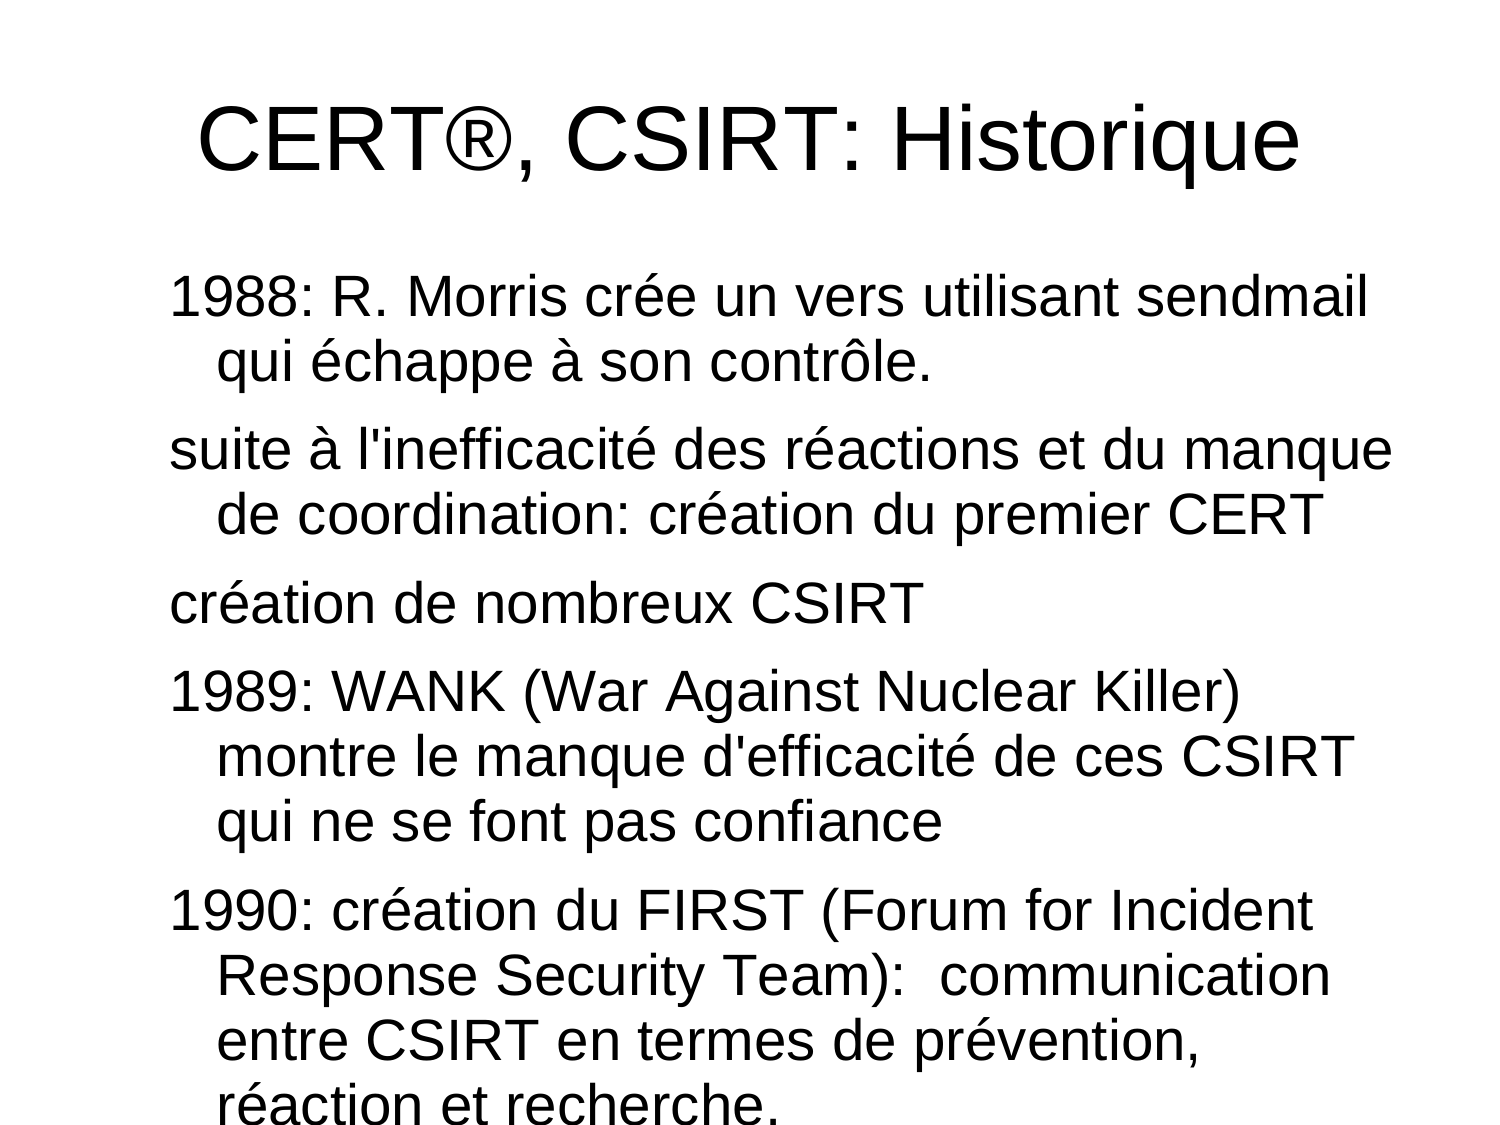

# CERT®, CSIRT: Historique
1988: R. Morris crée un vers utilisant sendmail qui échappe à son contrôle.
suite à l'inefficacité des réactions et du manque de coordination: création du premier CERT
création de nombreux CSIRT
1989: WANK (War Against Nuclear Killer) montre le manque d'efficacité de ces CSIRT qui ne se font pas confiance
1990: création du FIRST (Forum for Incident Response Security Team): communication entre CSIRT en termes de prévention, réaction et recherche.